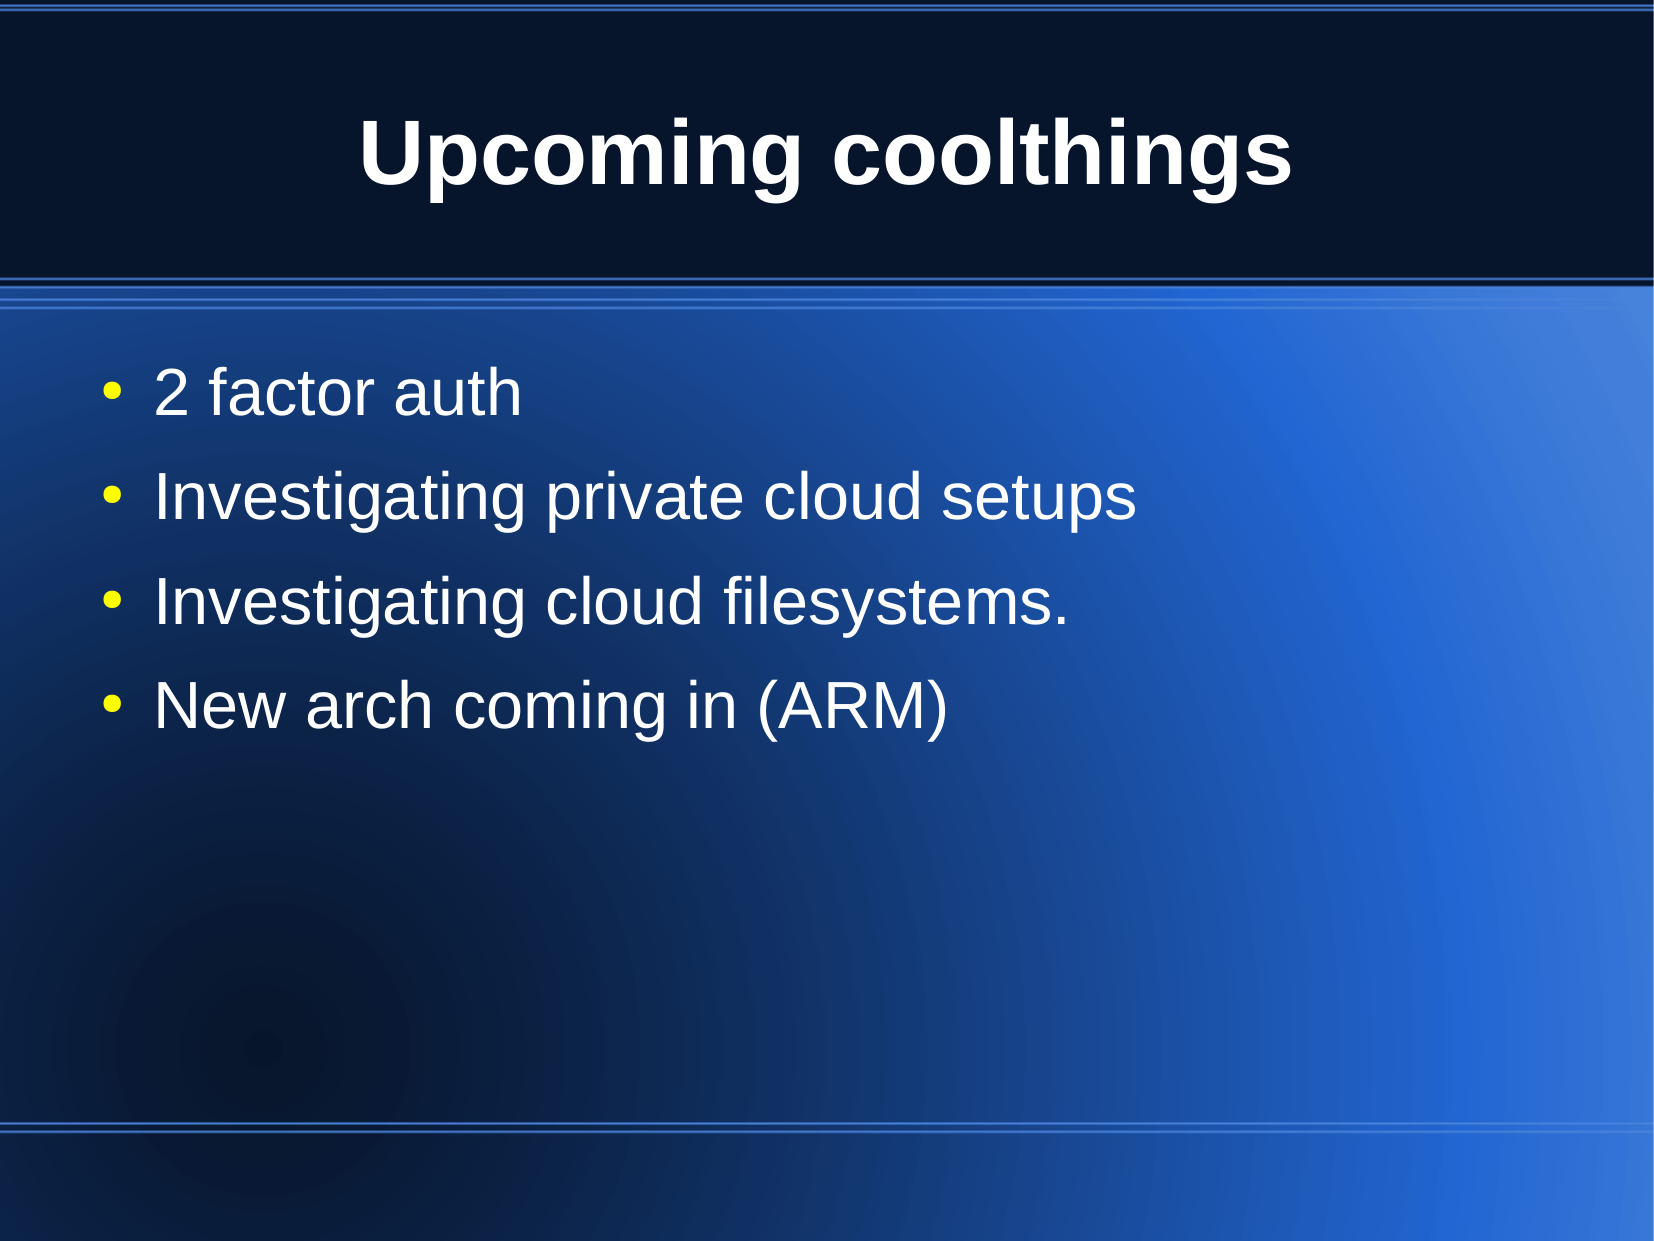

# Upcoming coolthings
2 factor auth
Investigating private cloud setups
Investigating cloud filesystems.
New arch coming in (ARM)